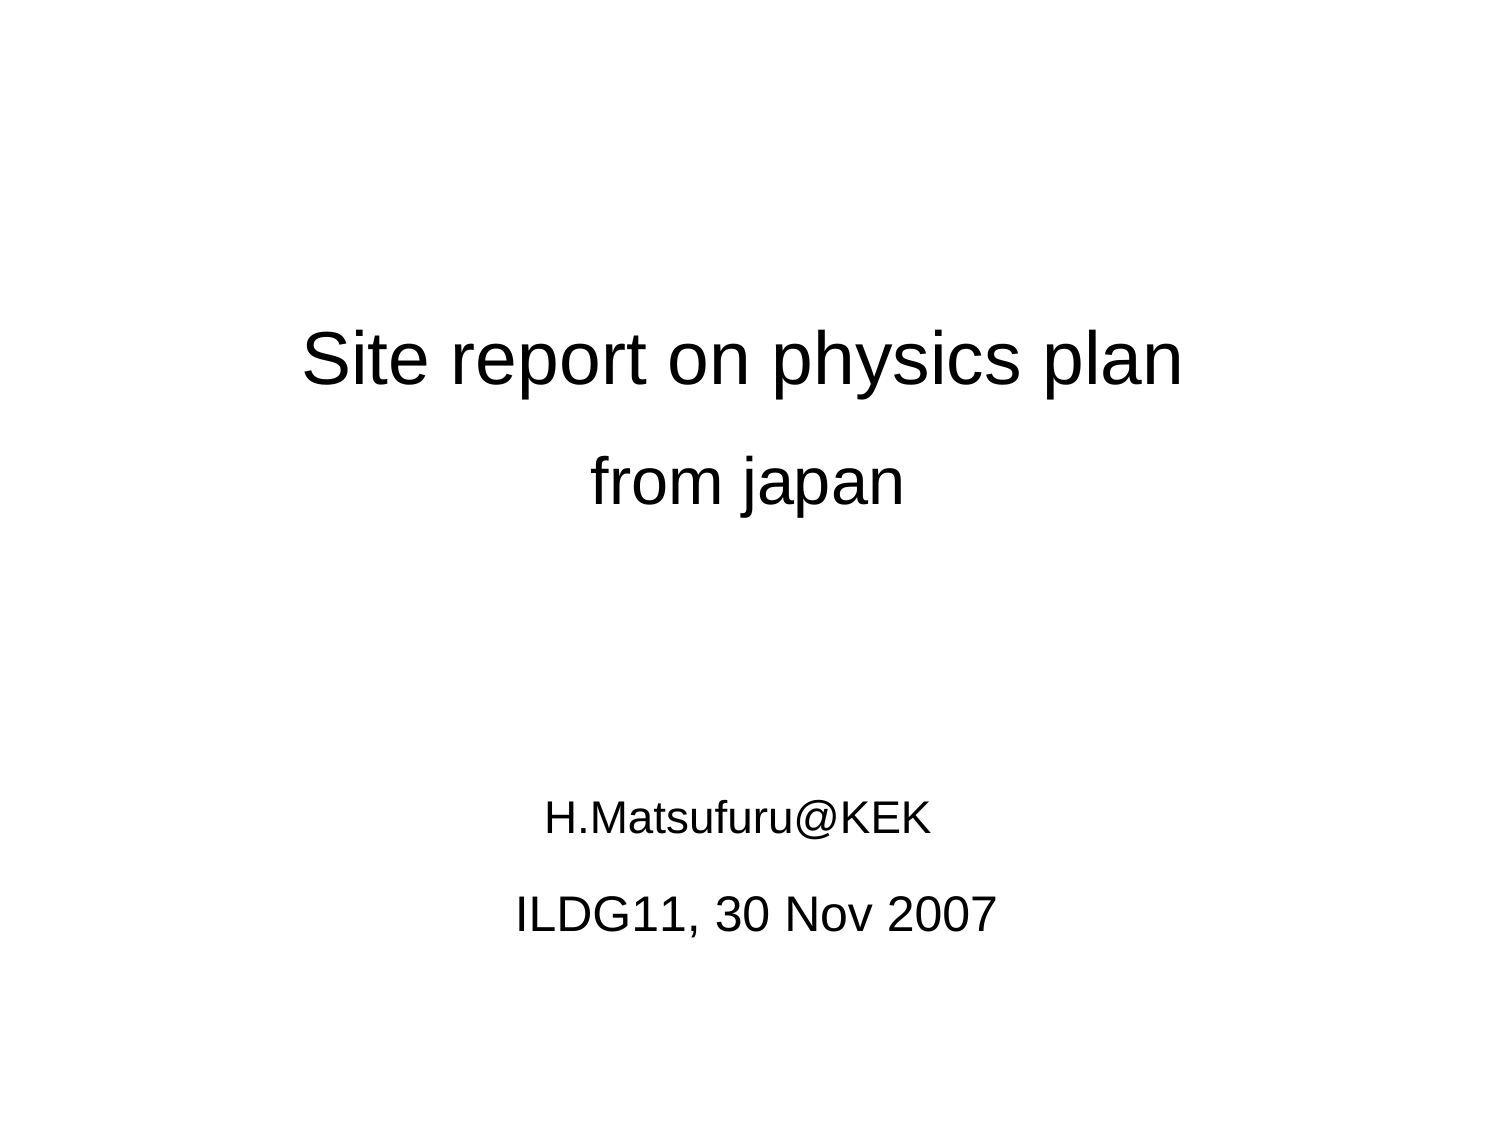

# Site report on physics plan
from japan
H.Matsufuru@KEK
ILDG11, 30 Nov 2007